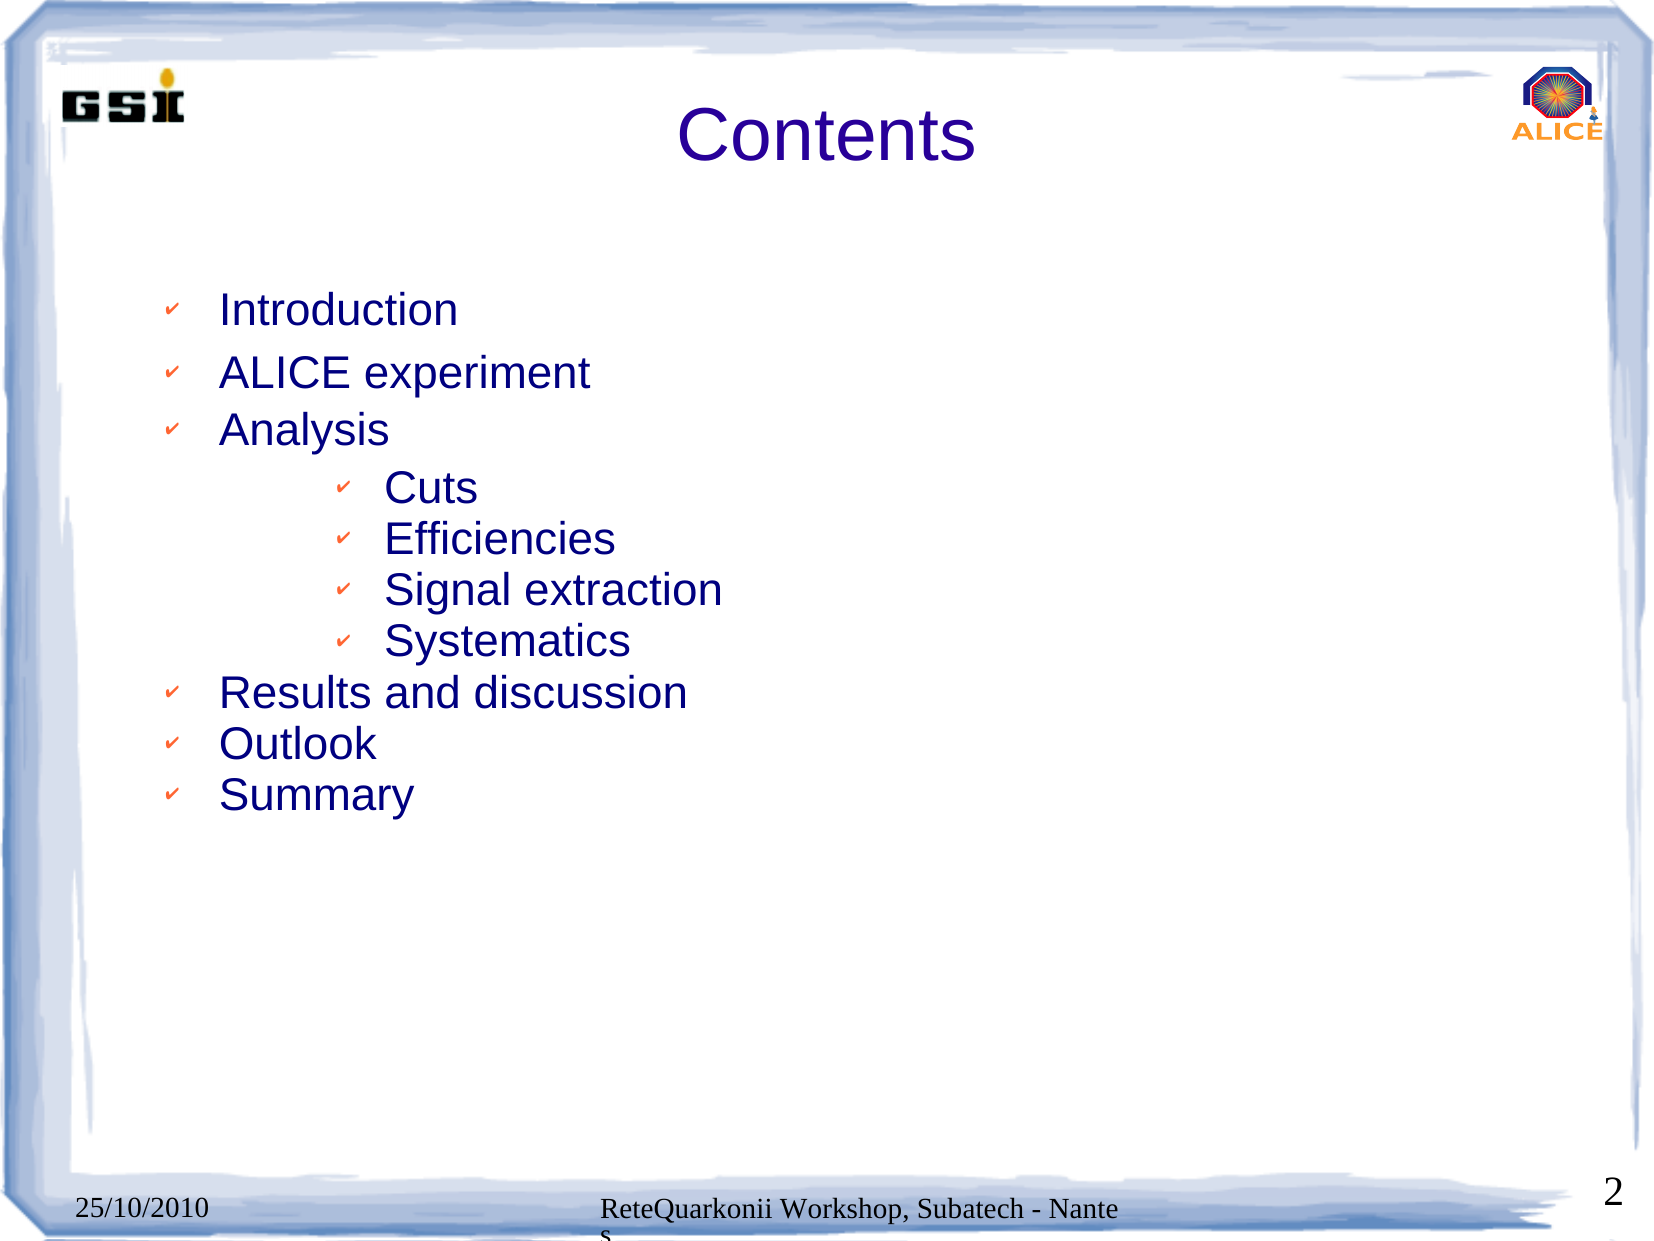

# Contents
Introduction
ALICE experiment
Analysis
Cuts
Efficiencies
Signal extraction
Systematics
Results and discussion
Outlook
Summary
2
25/10/2010
ReteQuarkonii Workshop, Subatech - Nantes